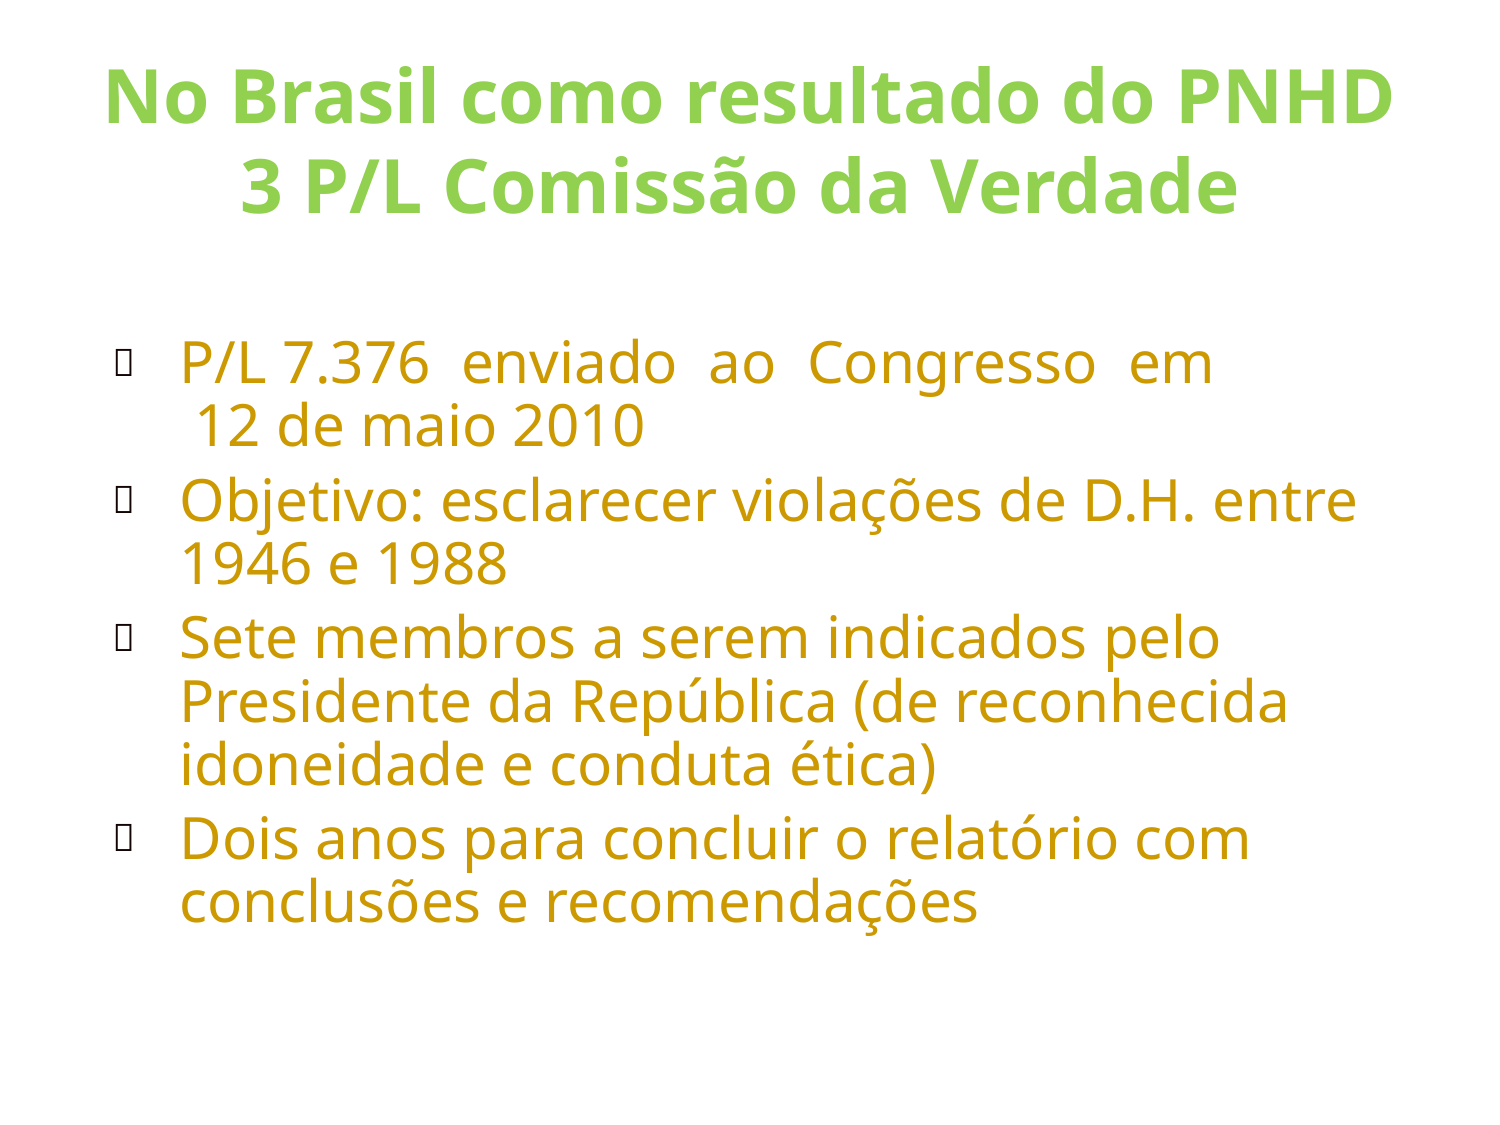

# No Brasil como resultado do PNHD 3 P/L Comissão da Verdade
P/L 7.376 enviado ao Congresso em
 12 de maio 2010
Objetivo: esclarecer violações de D.H. entre 1946 e 1988
Sete membros a serem indicados pelo Presidente da República (de reconhecida idoneidade e conduta ética)
Dois anos para concluir o relatório com conclusões e recomendações